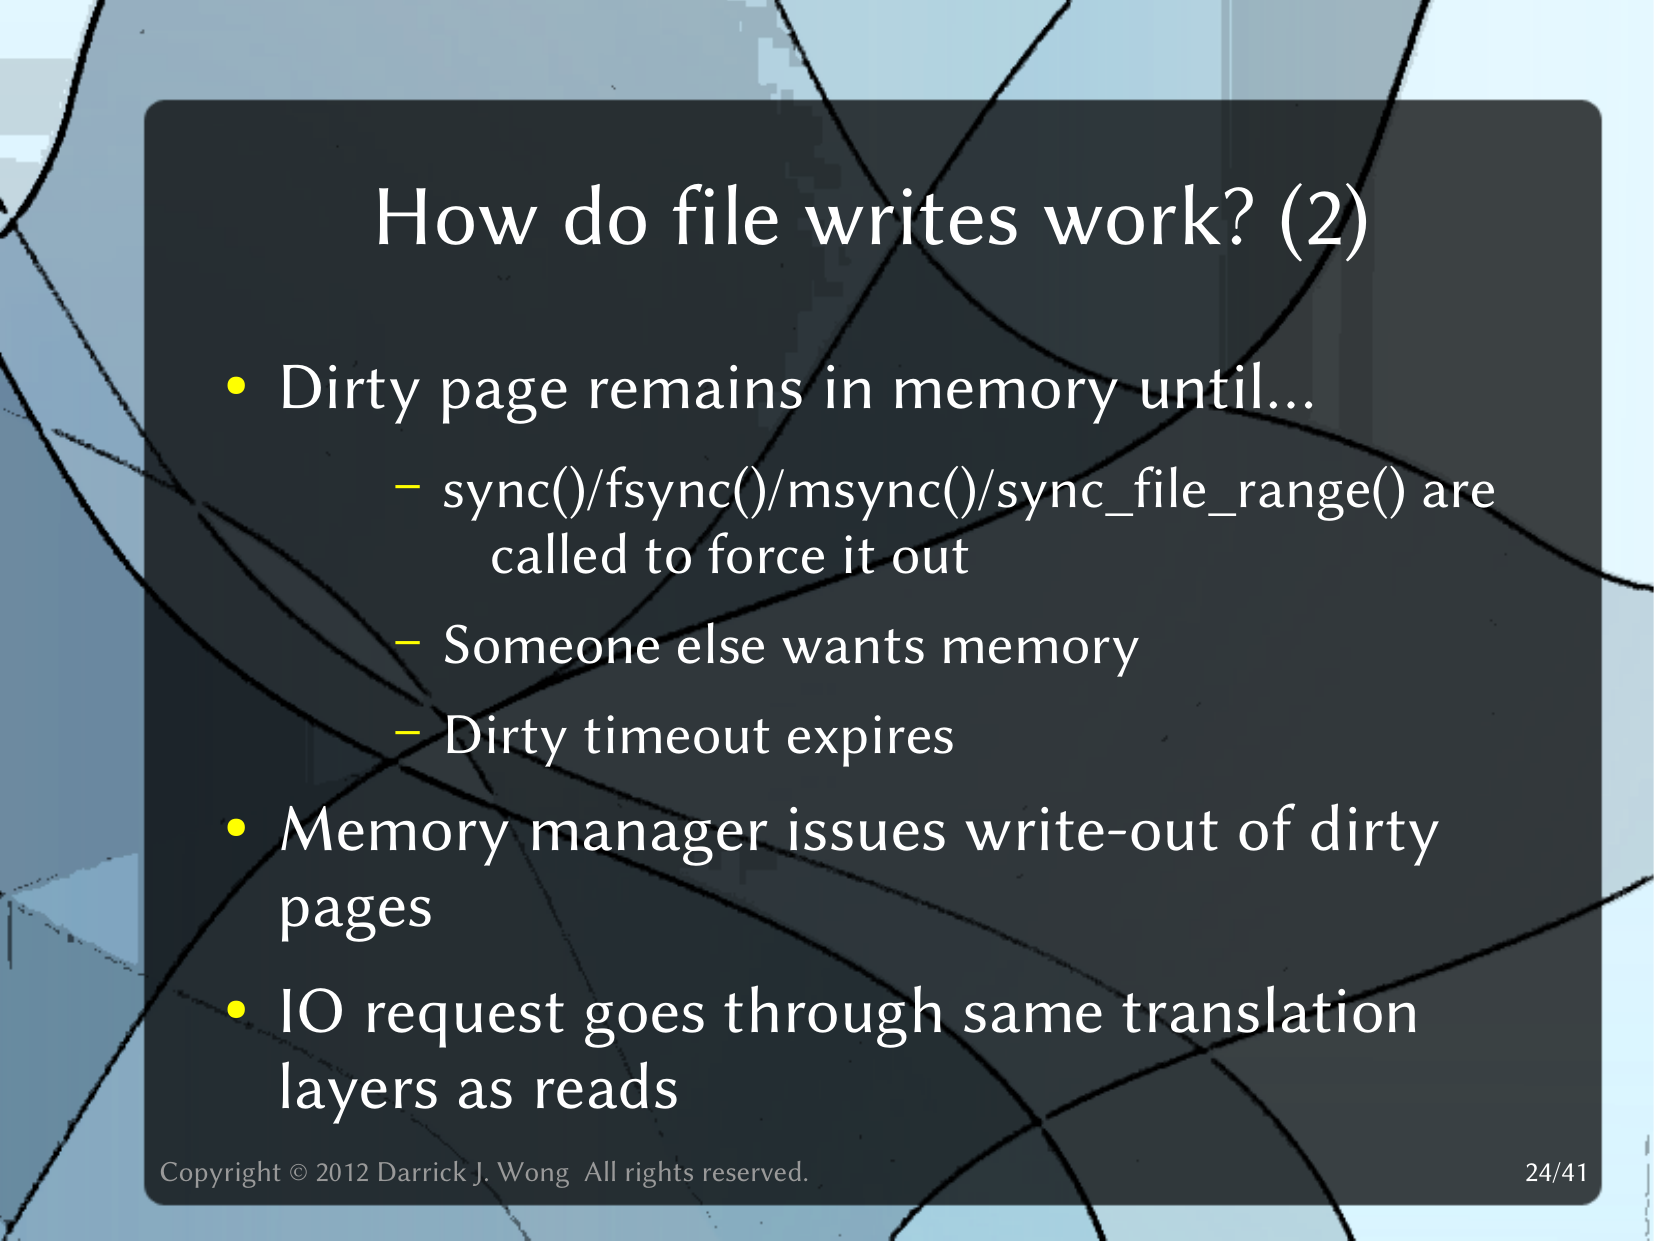

# How do file writes work? (2)
Dirty page remains in memory until...
sync()/fsync()/msync()/sync_file_range() are called to force it out
Someone else wants memory
Dirty timeout expires
Memory manager issues write-out of dirty pages
IO request goes through same translation layers as reads
24